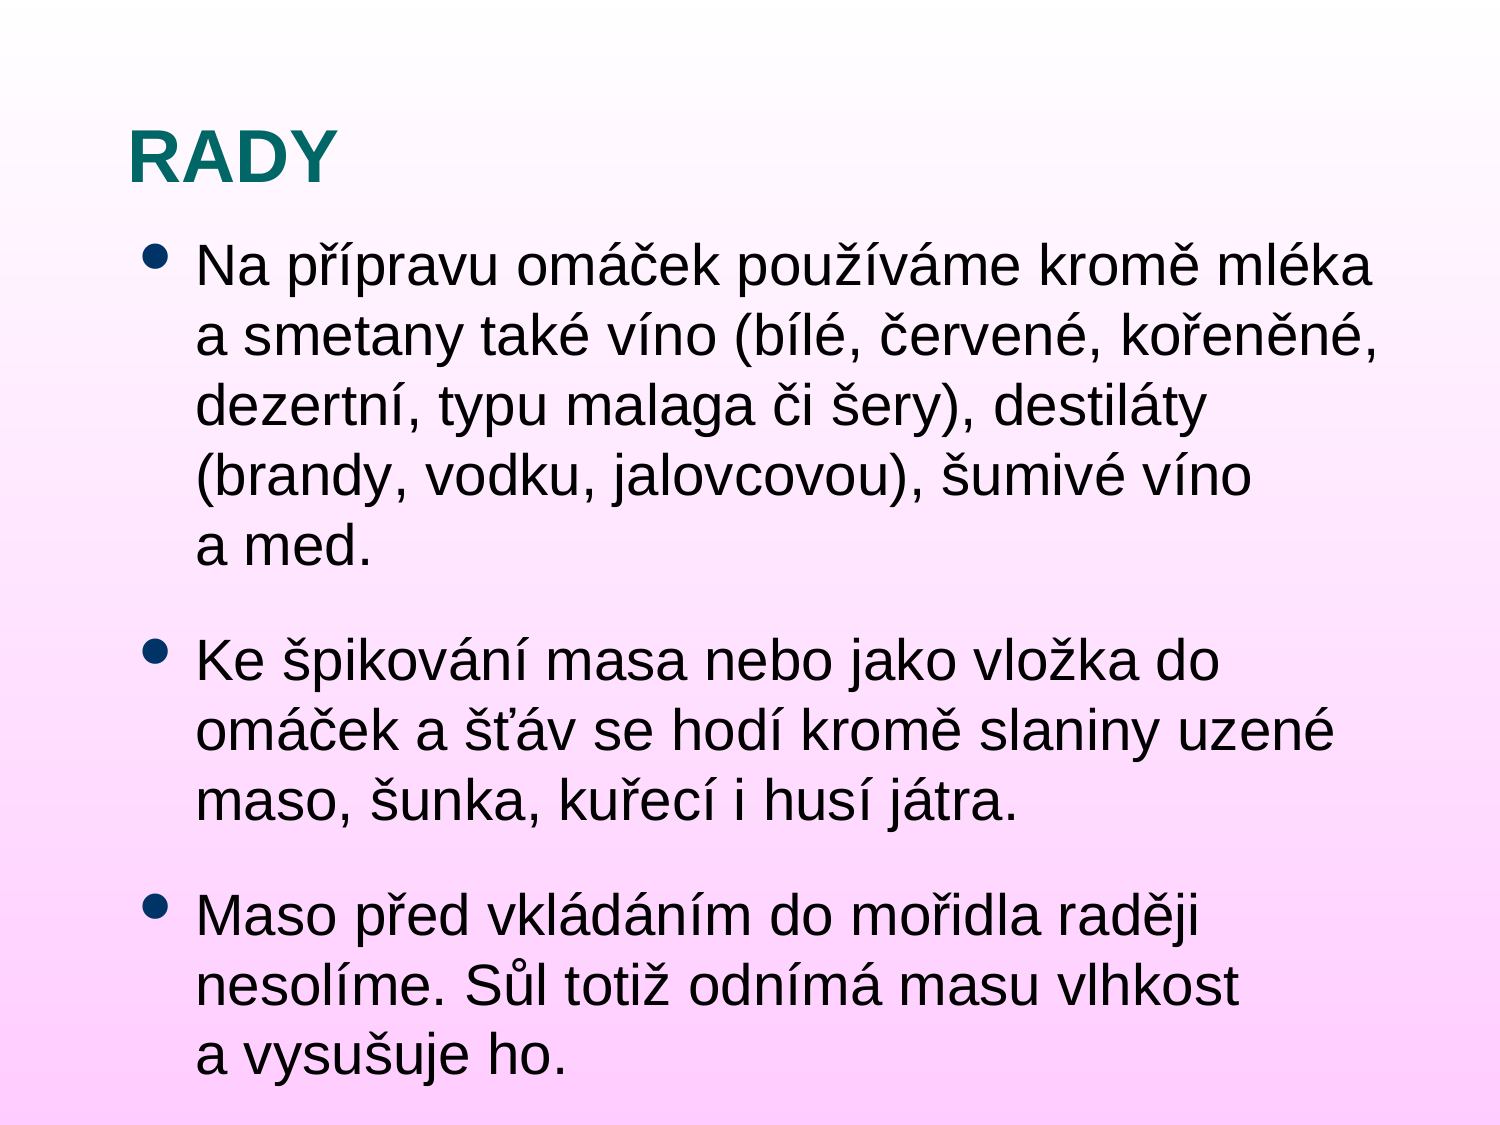

# RADY
Na přípravu omáček používáme kromě mléka
a smetany také víno (bílé, červené, kořeněné, dezertní, typu malaga či šery), destiláty (brandy, vodku, jalovcovou), šumivé víno
a med.
Ke špikování masa nebo jako vložka do omáček a šťáv se hodí kromě slaniny uzené maso, šunka, kuřecí i husí játra.
Maso před vkládáním do mořidla raději nesolíme. Sůl totiž odnímá masu vlhkost
a vysušuje ho.